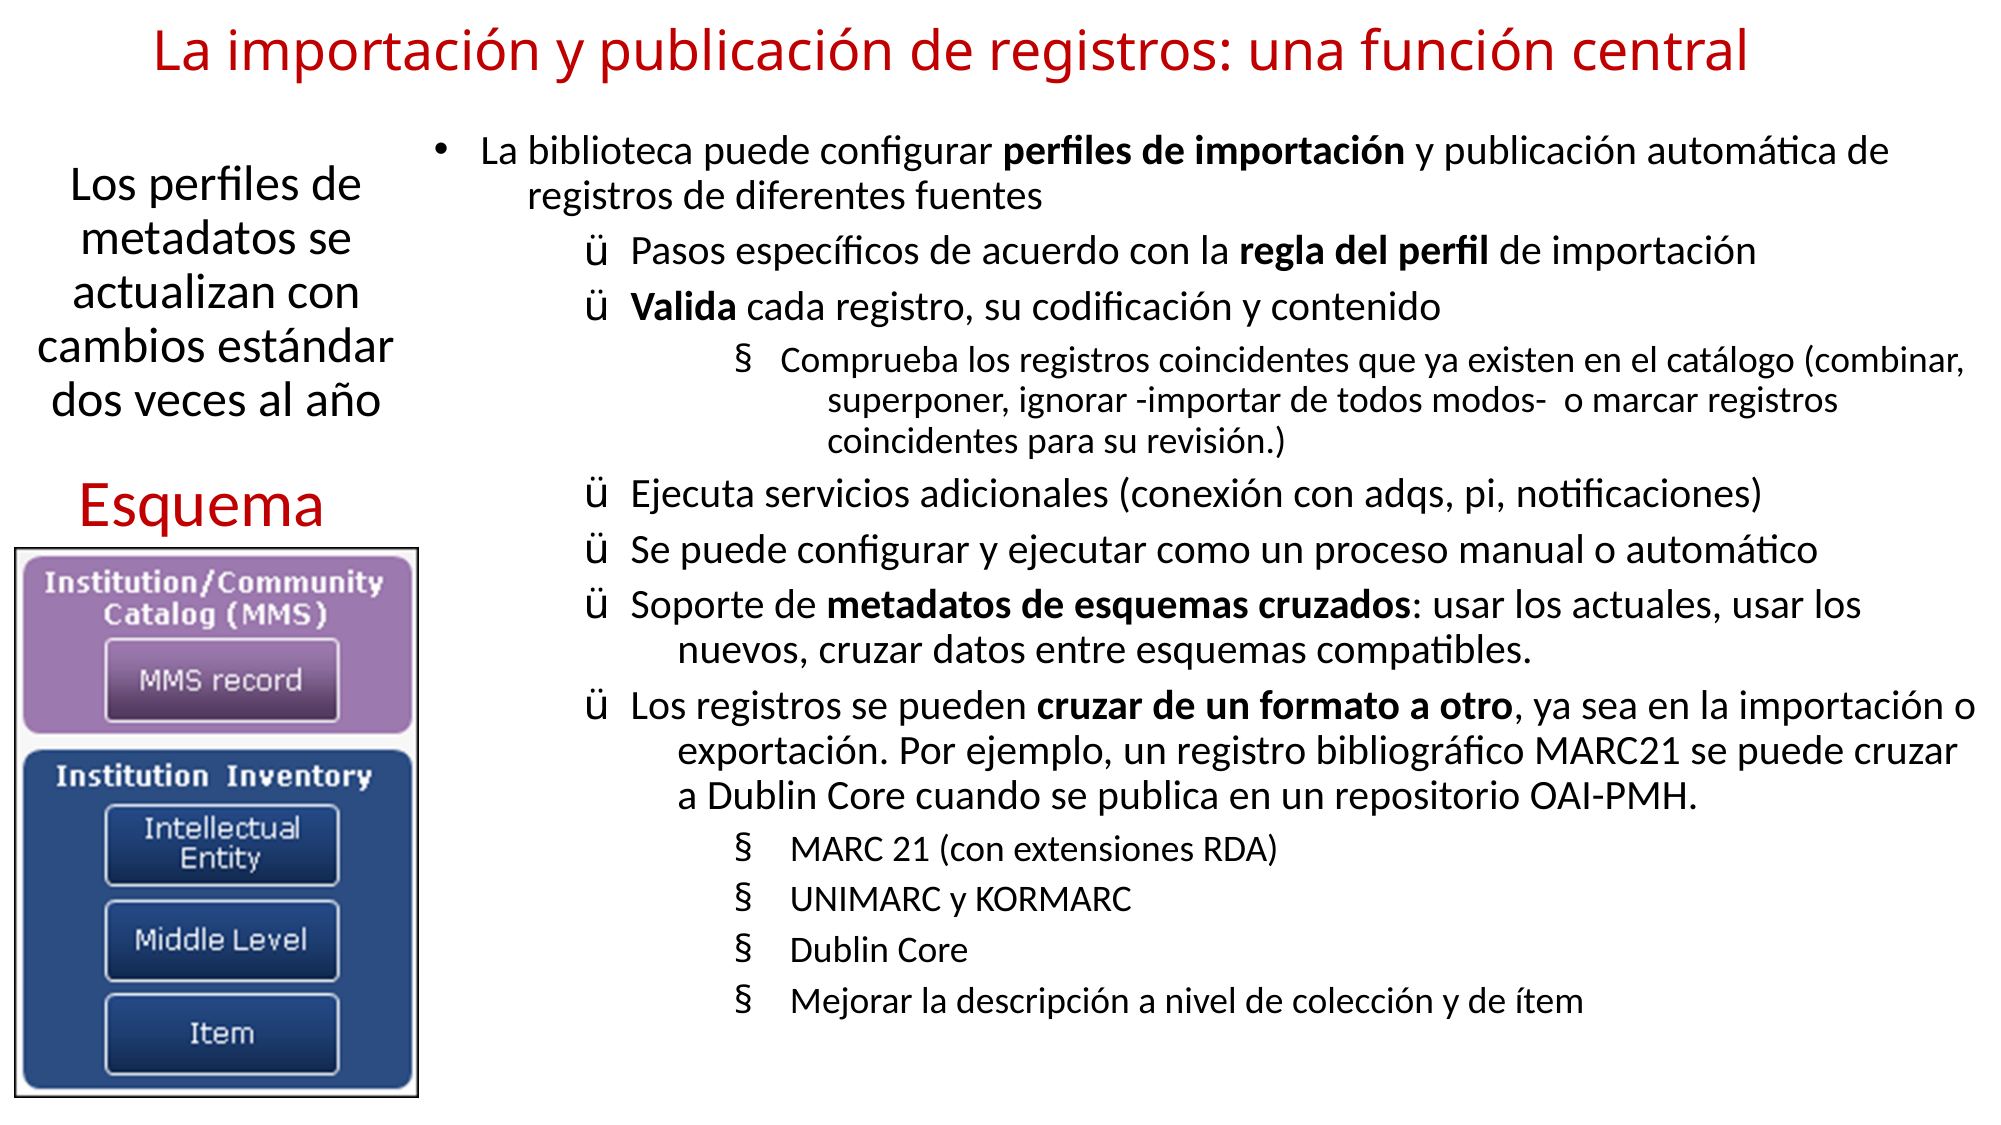

# La importación y publicación de registros: una función central
Los perfiles de metadatos se actualizan con cambios estándar dos veces al año
La biblioteca puede configurar perfiles de importación y publicación automática de registros de diferentes fuentes
Pasos específicos de acuerdo con la regla del perfil de importación
Valida cada registro, su codificación y contenido
Comprueba los registros coincidentes que ya existen en el catálogo (combinar, superponer, ignorar -importar de todos modos- o marcar registros coincidentes para su revisión.)
Ejecuta servicios adicionales (conexión con adqs, pi, notificaciones)
Se puede configurar y ejecutar como un proceso manual o automático
Soporte de metadatos de esquemas cruzados: usar los actuales, usar los nuevos, cruzar datos entre esquemas compatibles.
Los registros se pueden cruzar de un formato a otro, ya sea en la importación o exportación. Por ejemplo, un registro bibliográfico MARC21 se puede cruzar a Dublin Core cuando se publica en un repositorio OAI-PMH.
MARC 21 (con extensiones RDA)
UNIMARC y KORMARC
Dublin Core
Mejorar la descripción a nivel de colección y de ítem
Esquema